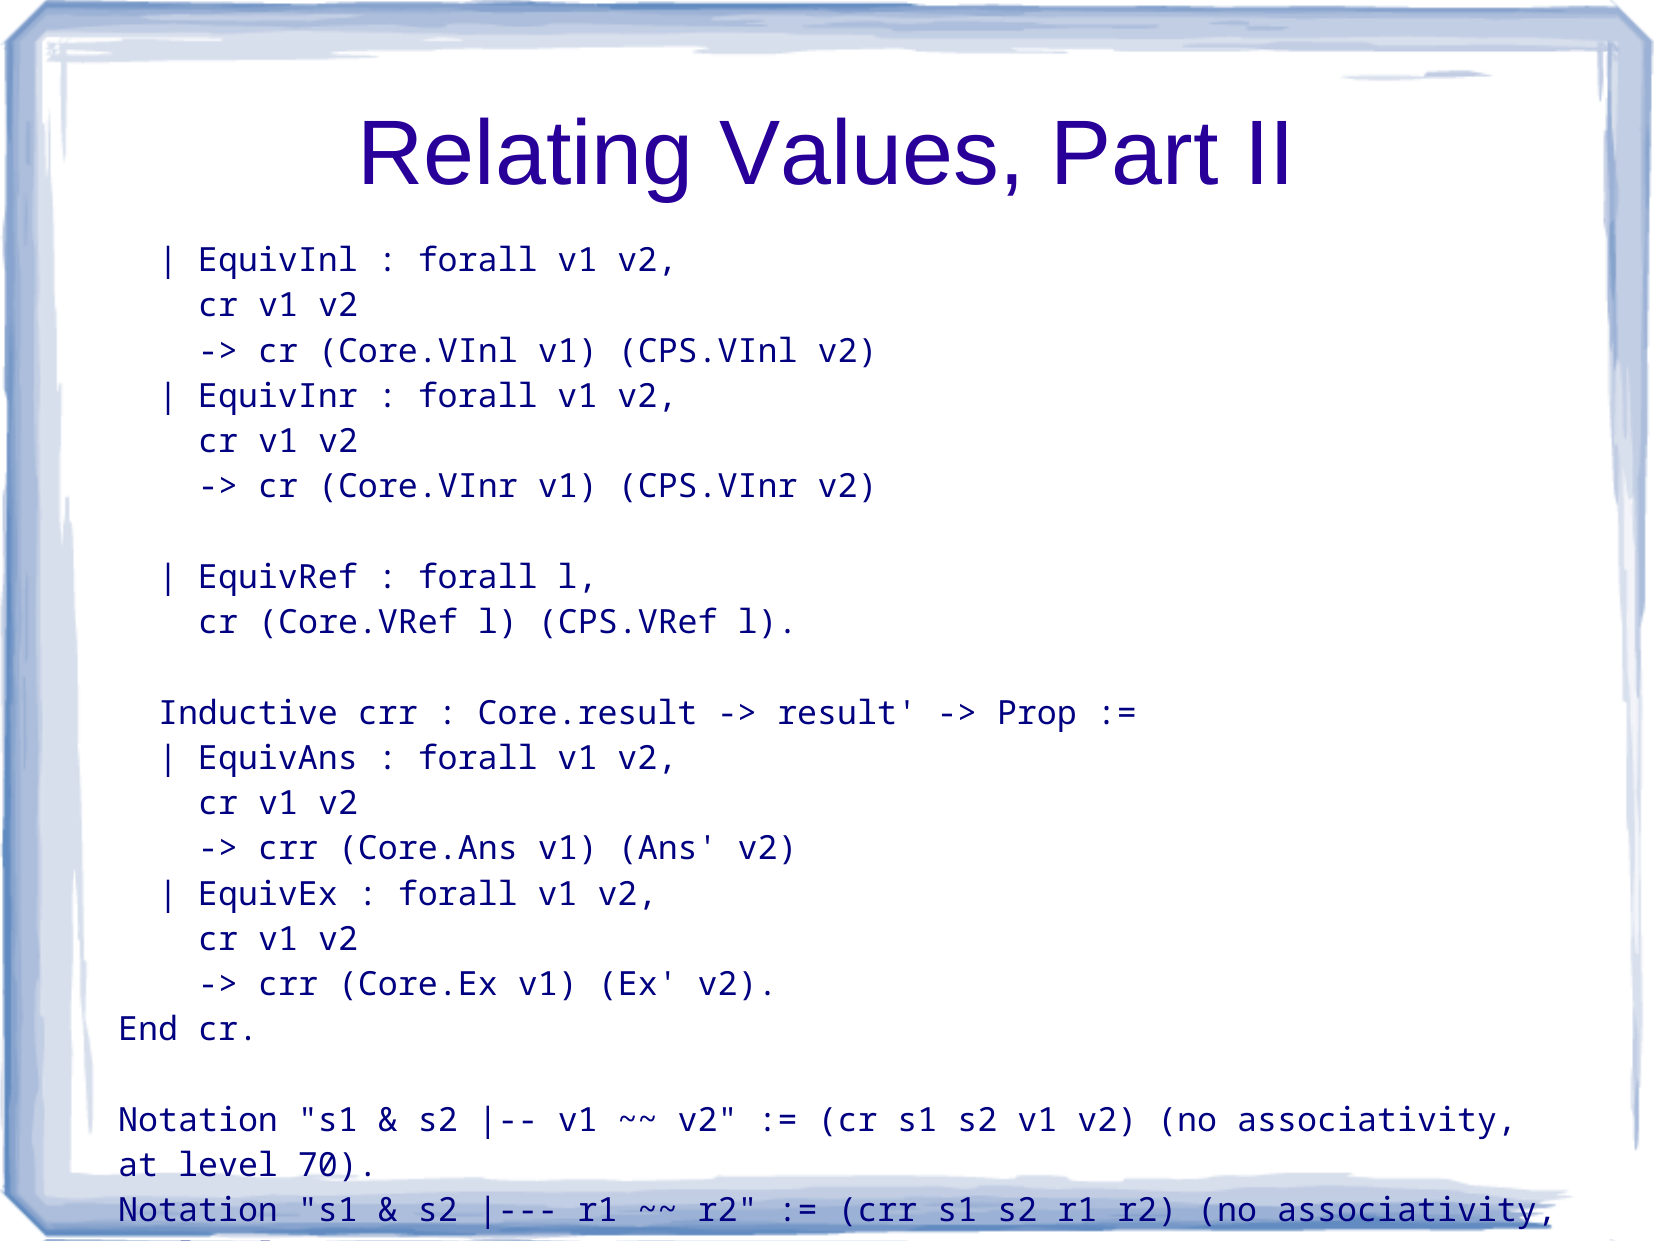

# Relating Values, Part II
 | EquivInl : forall v1 v2,
 cr v1 v2
 -> cr (Core.VInl v1) (CPS.VInl v2)
 | EquivInr : forall v1 v2,
 cr v1 v2
 -> cr (Core.VInr v1) (CPS.VInr v2)
 | EquivRef : forall l,
 cr (Core.VRef l) (CPS.VRef l).
 Inductive crr : Core.result -> result' -> Prop :=
 | EquivAns : forall v1 v2,
 cr v1 v2
 -> crr (Core.Ans v1) (Ans' v2)
 | EquivEx : forall v1 v2,
 cr v1 v2
 -> crr (Core.Ex v1) (Ex' v2).
End cr.
Notation "s1 & s2 |-- v1 ~~ v2" := (cr s1 s2 v1 v2) (no associativity, at level 70).
Notation "s1 & s2 |--- r1 ~~ r2" := (crr s1 s2 r1 r2) (no associativity, at level 70).